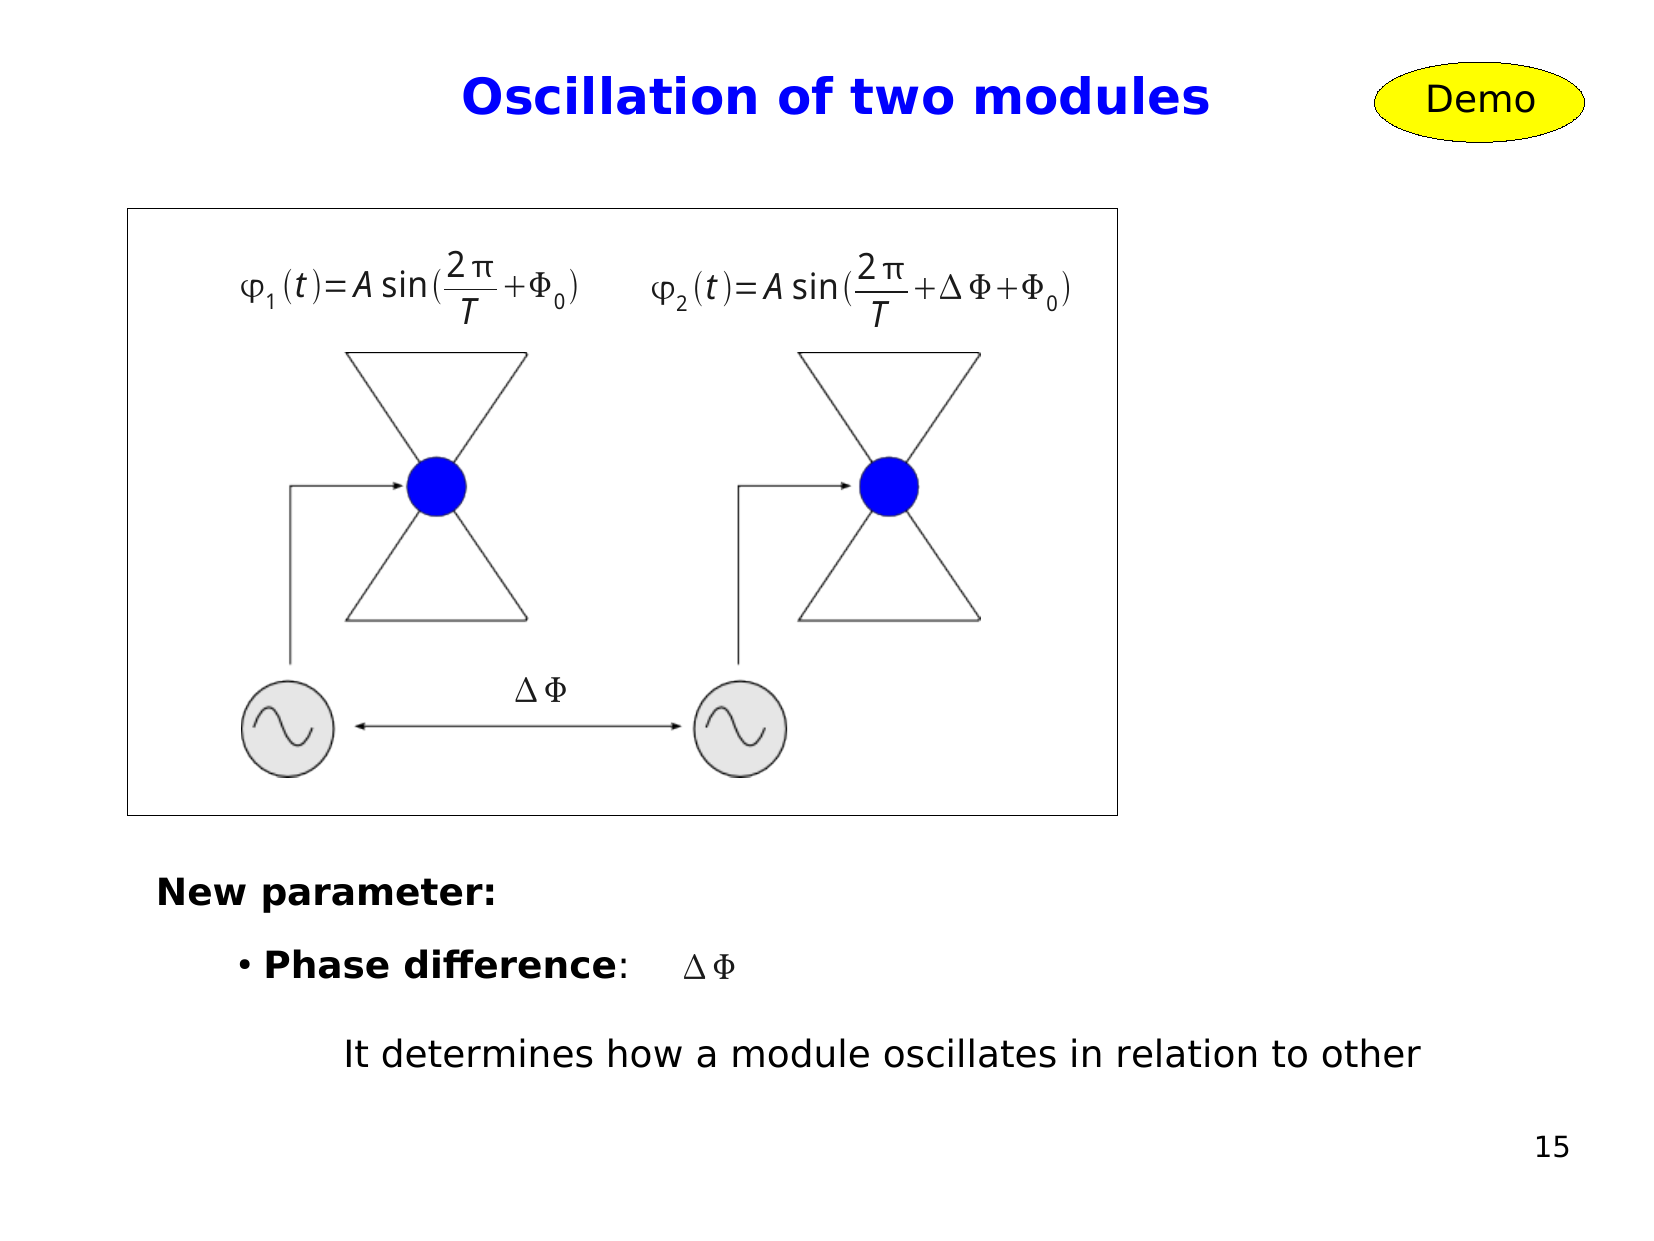

Oscillation of two modules
Demo
New parameter:
 Phase difference:
It determines how a module oscillates in relation to other
15